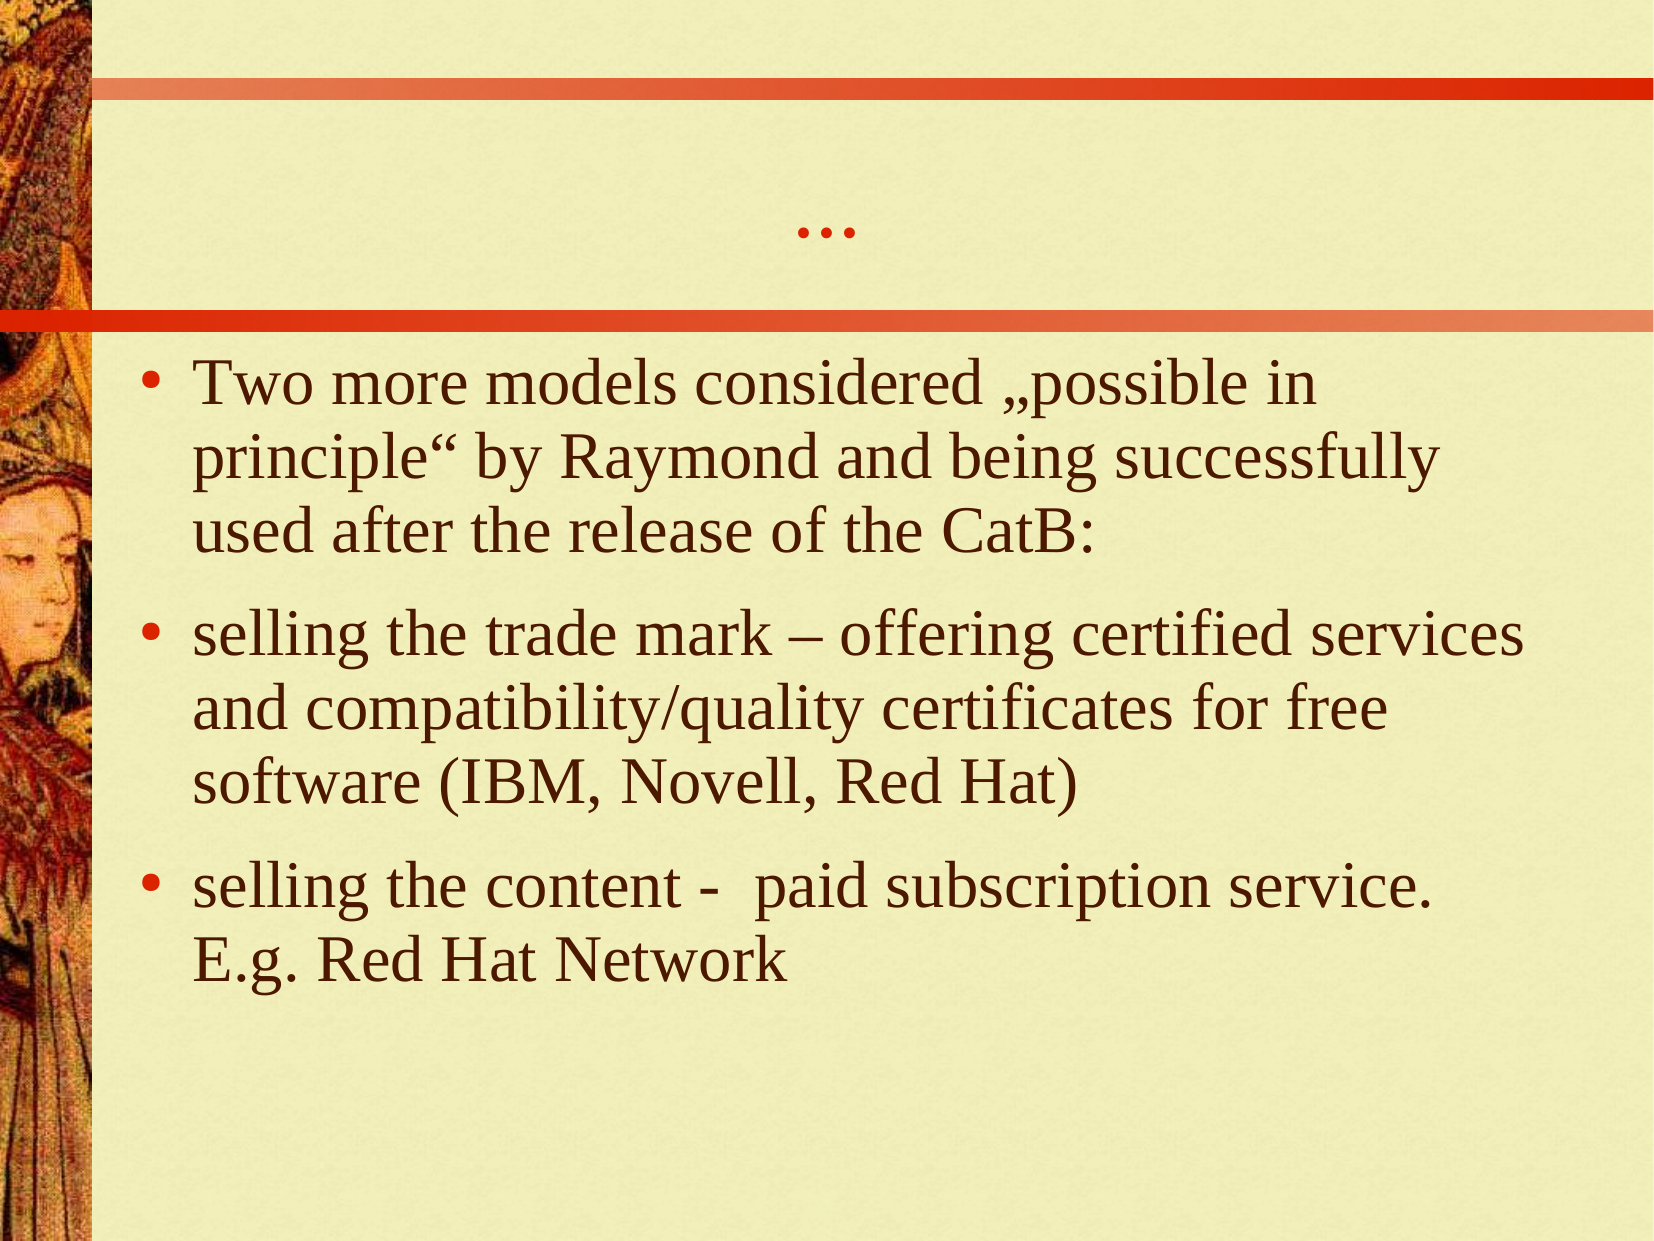

# ...
Two more models considered „possible in principle“ by Raymond and being successfully used after the release of the CatB:
selling the trade mark – offering certified services and compatibility/quality certificates for free software (IBM, Novell, Red Hat)
selling the content - paid subscription service. E.g. Red Hat Network